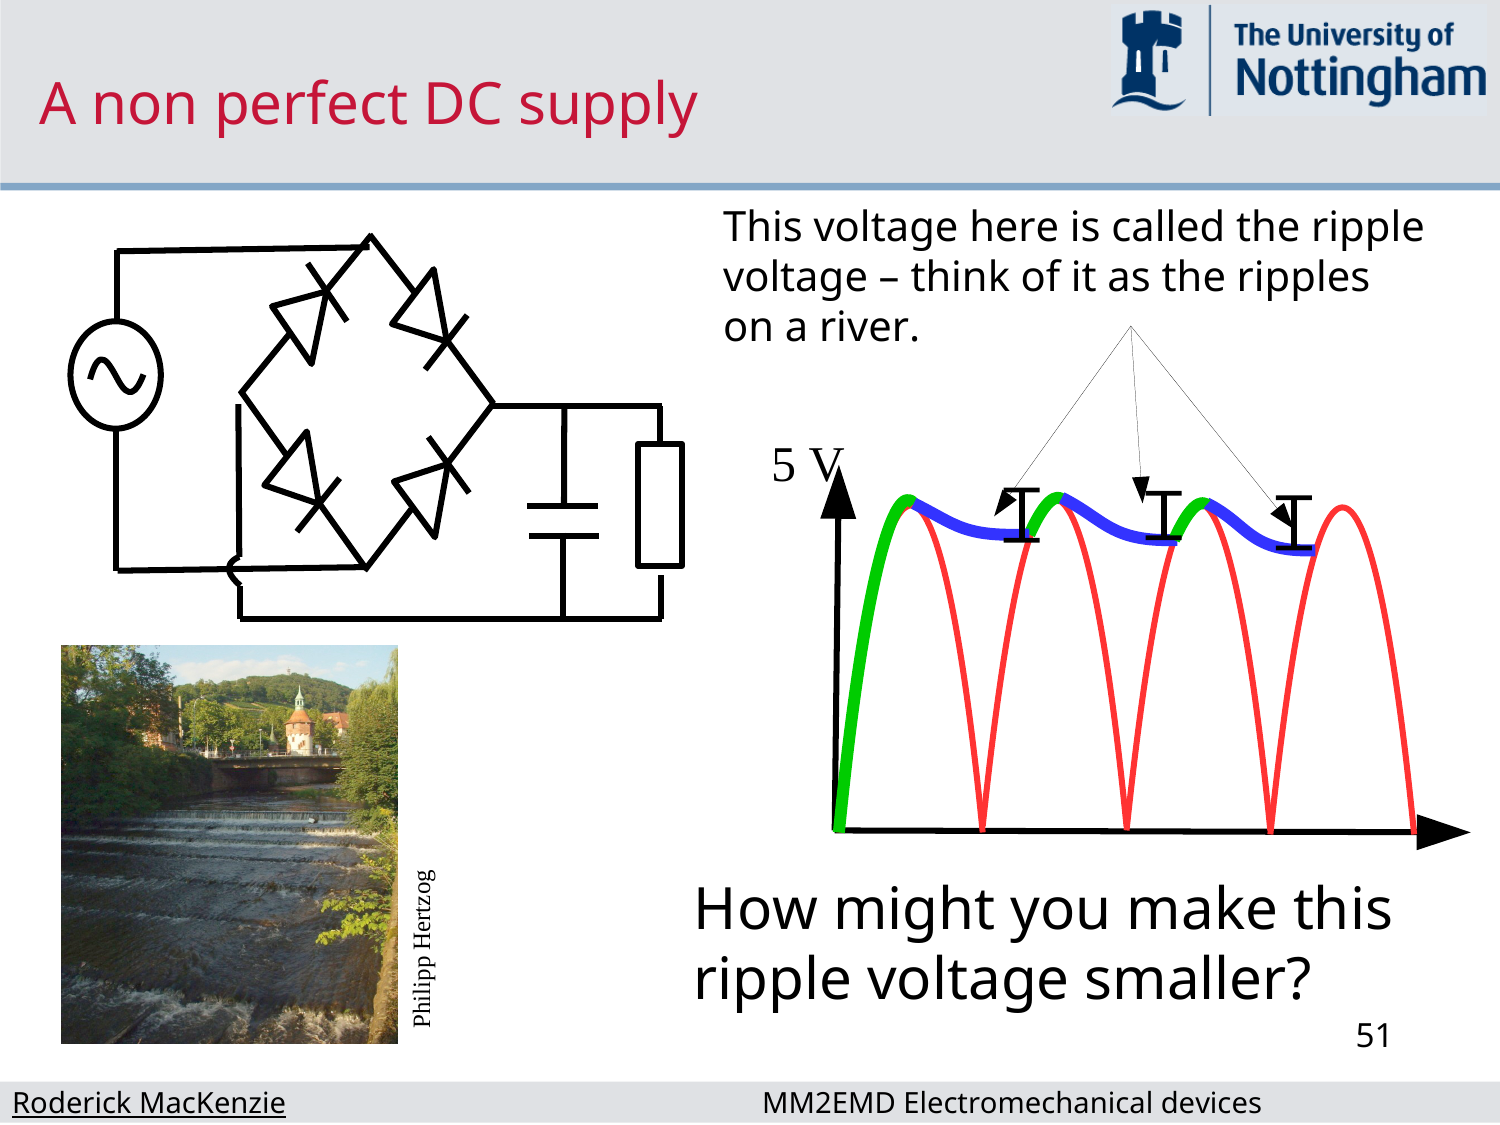

# A non perfect DC supply
This voltage here is called the ripple voltage – think of it as the ripples on a river.
5 V
Philipp Hertzog
How might you make this ripple voltage smaller?